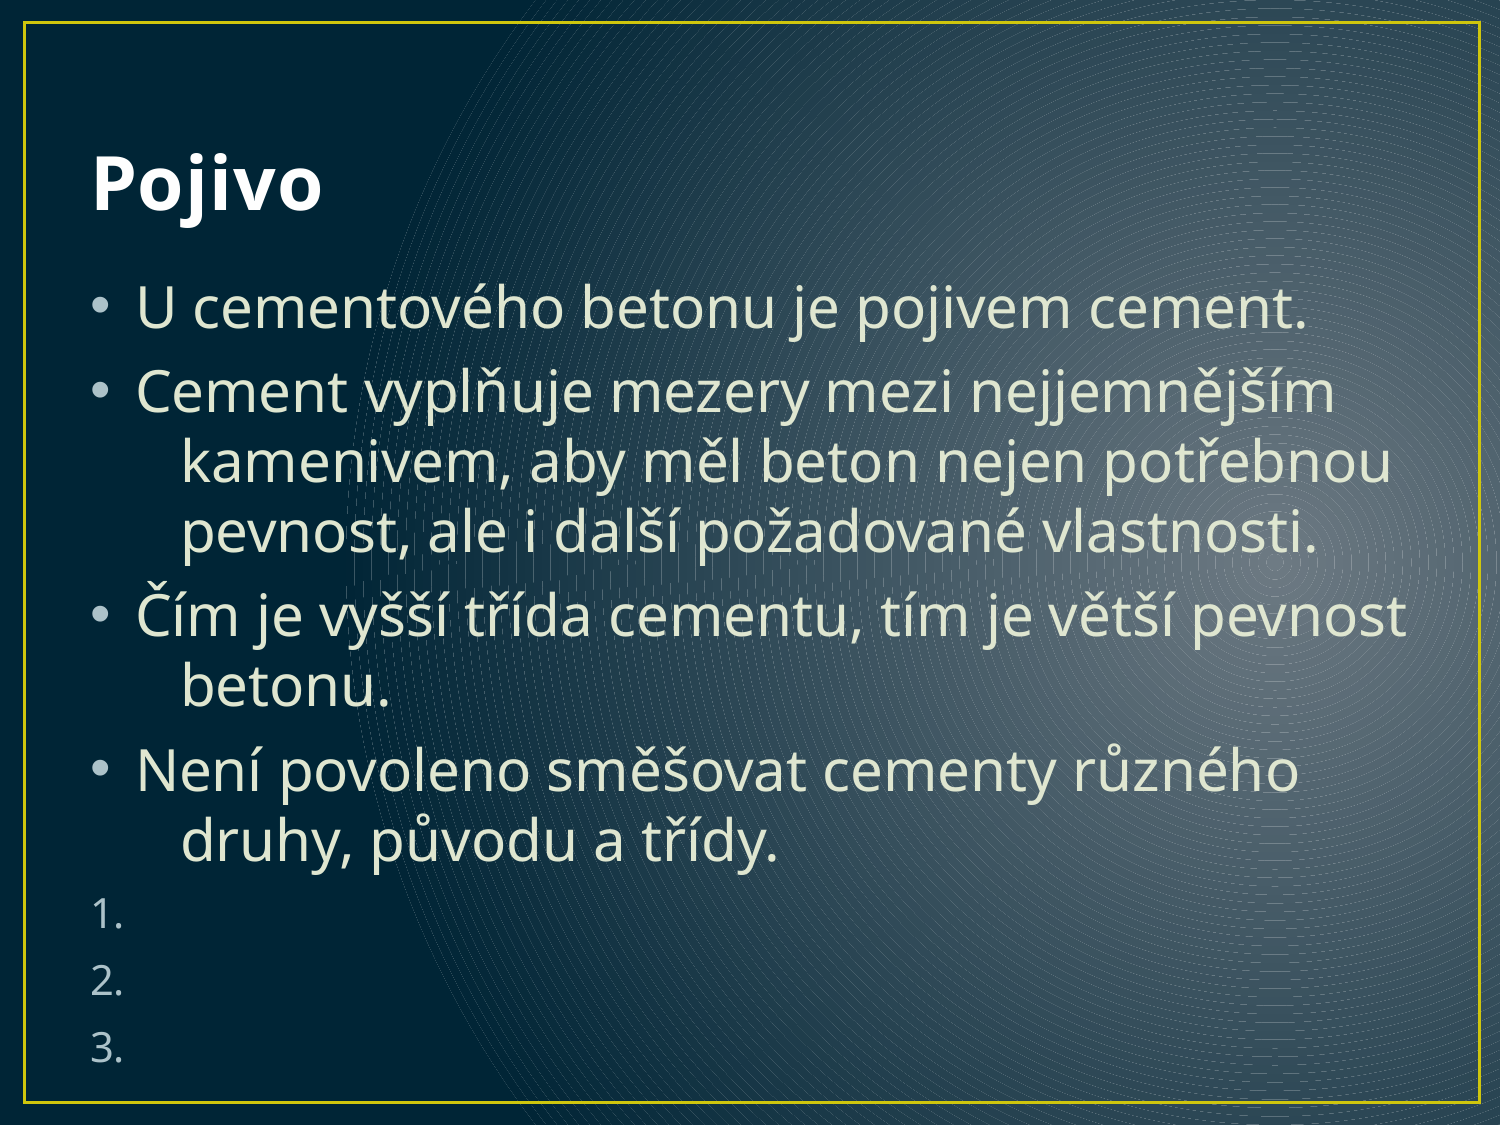

# Pojivo
U cementového betonu je pojivem cement.
Cement vyplňuje mezery mezi nejjemnějším kamenivem, aby měl beton nejen potřebnou pevnost, ale i další požadované vlastnosti.
Čím je vyšší třída cementu, tím je větší pevnost betonu.
Není povoleno směšovat cementy různého druhy, původu a třídy.